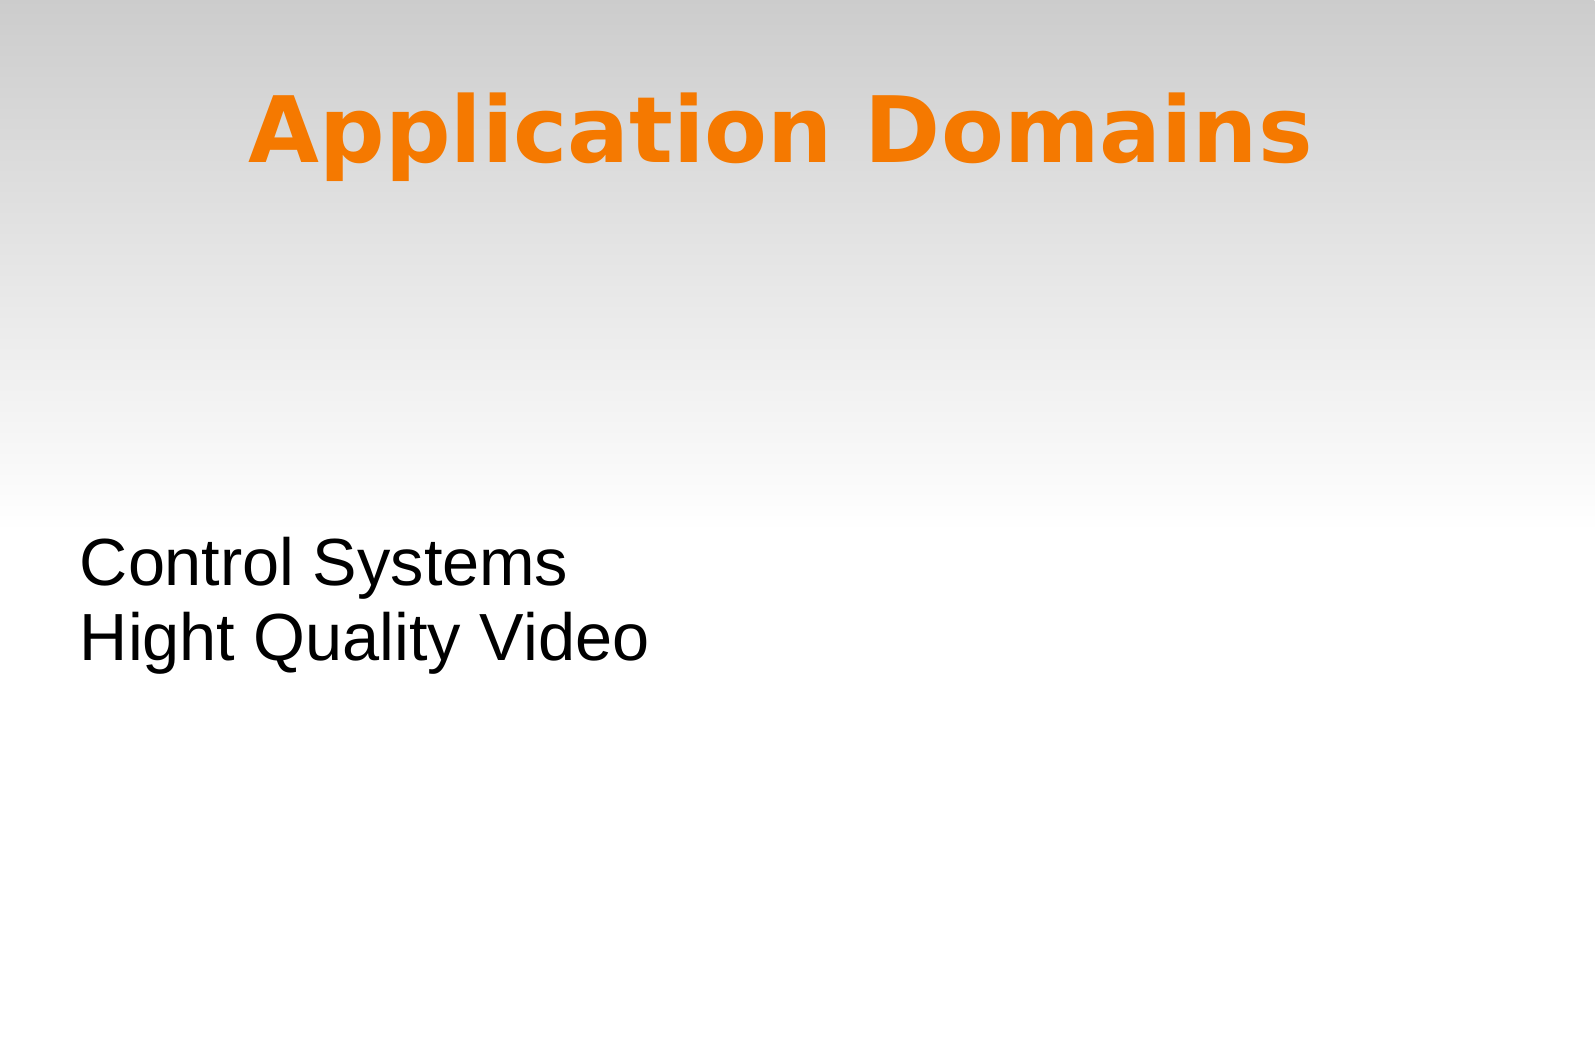

# Application Domains
Control Systems
Hight Quality Video